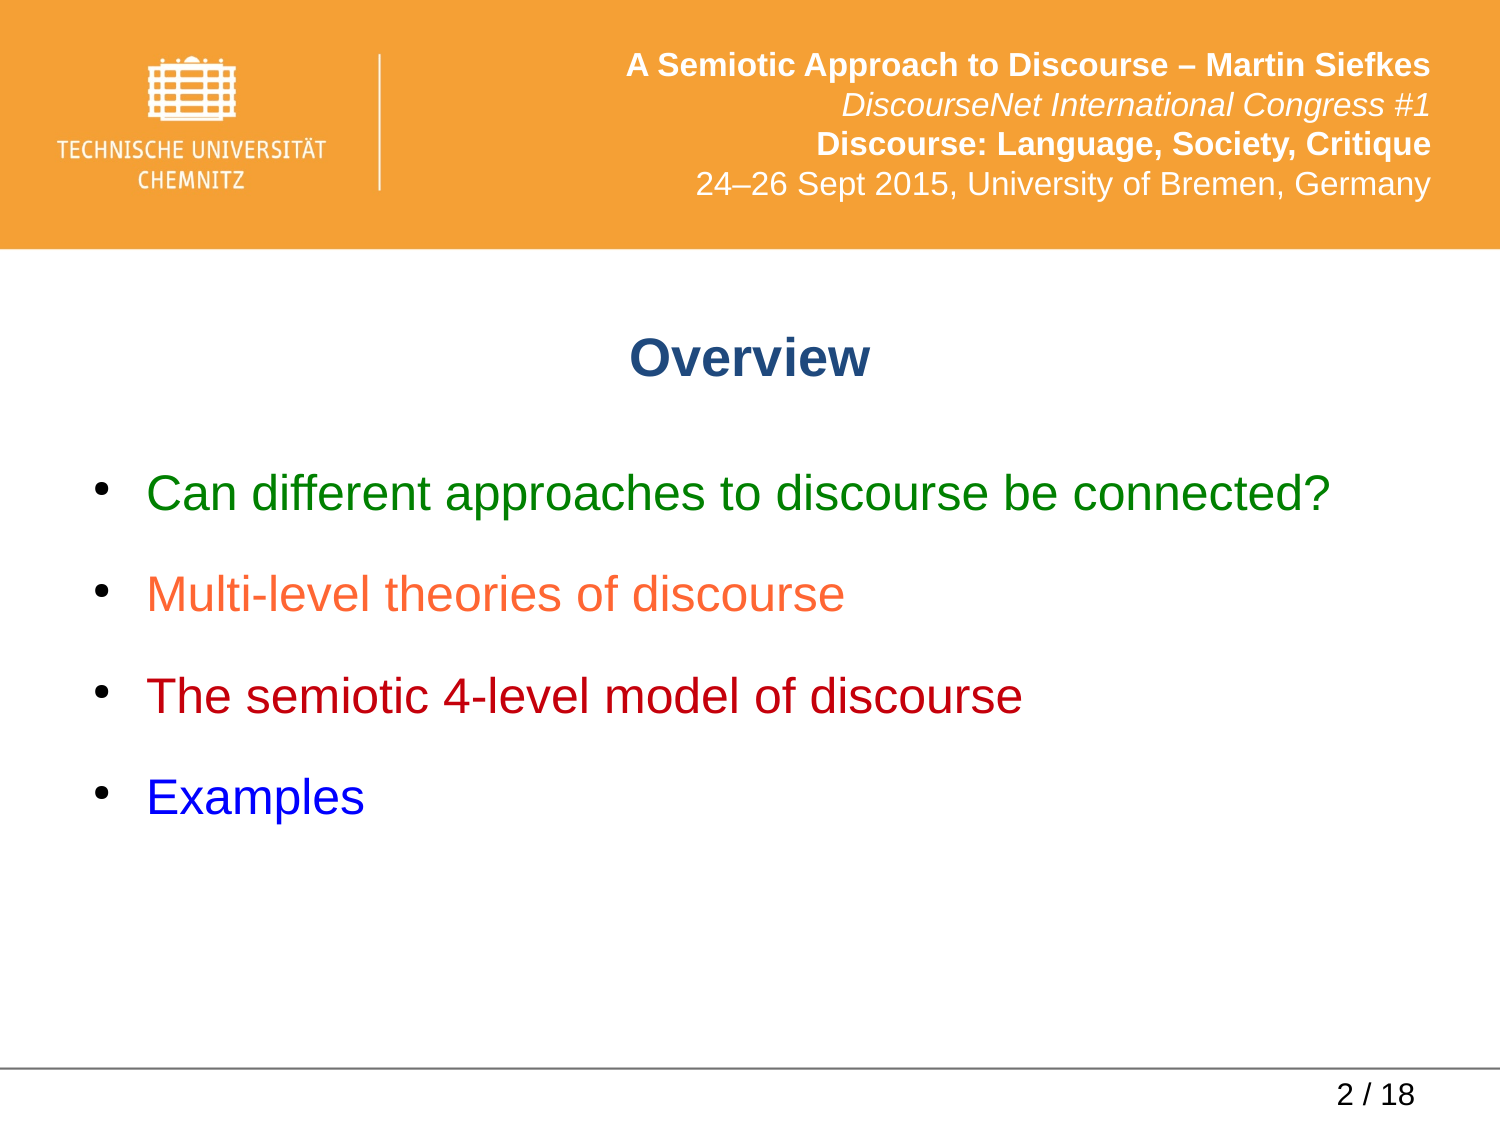

#
Overview
Can different approaches to discourse be connected?
Multi-level theories of discourse
The semiotic 4-level model of discourse
Examples